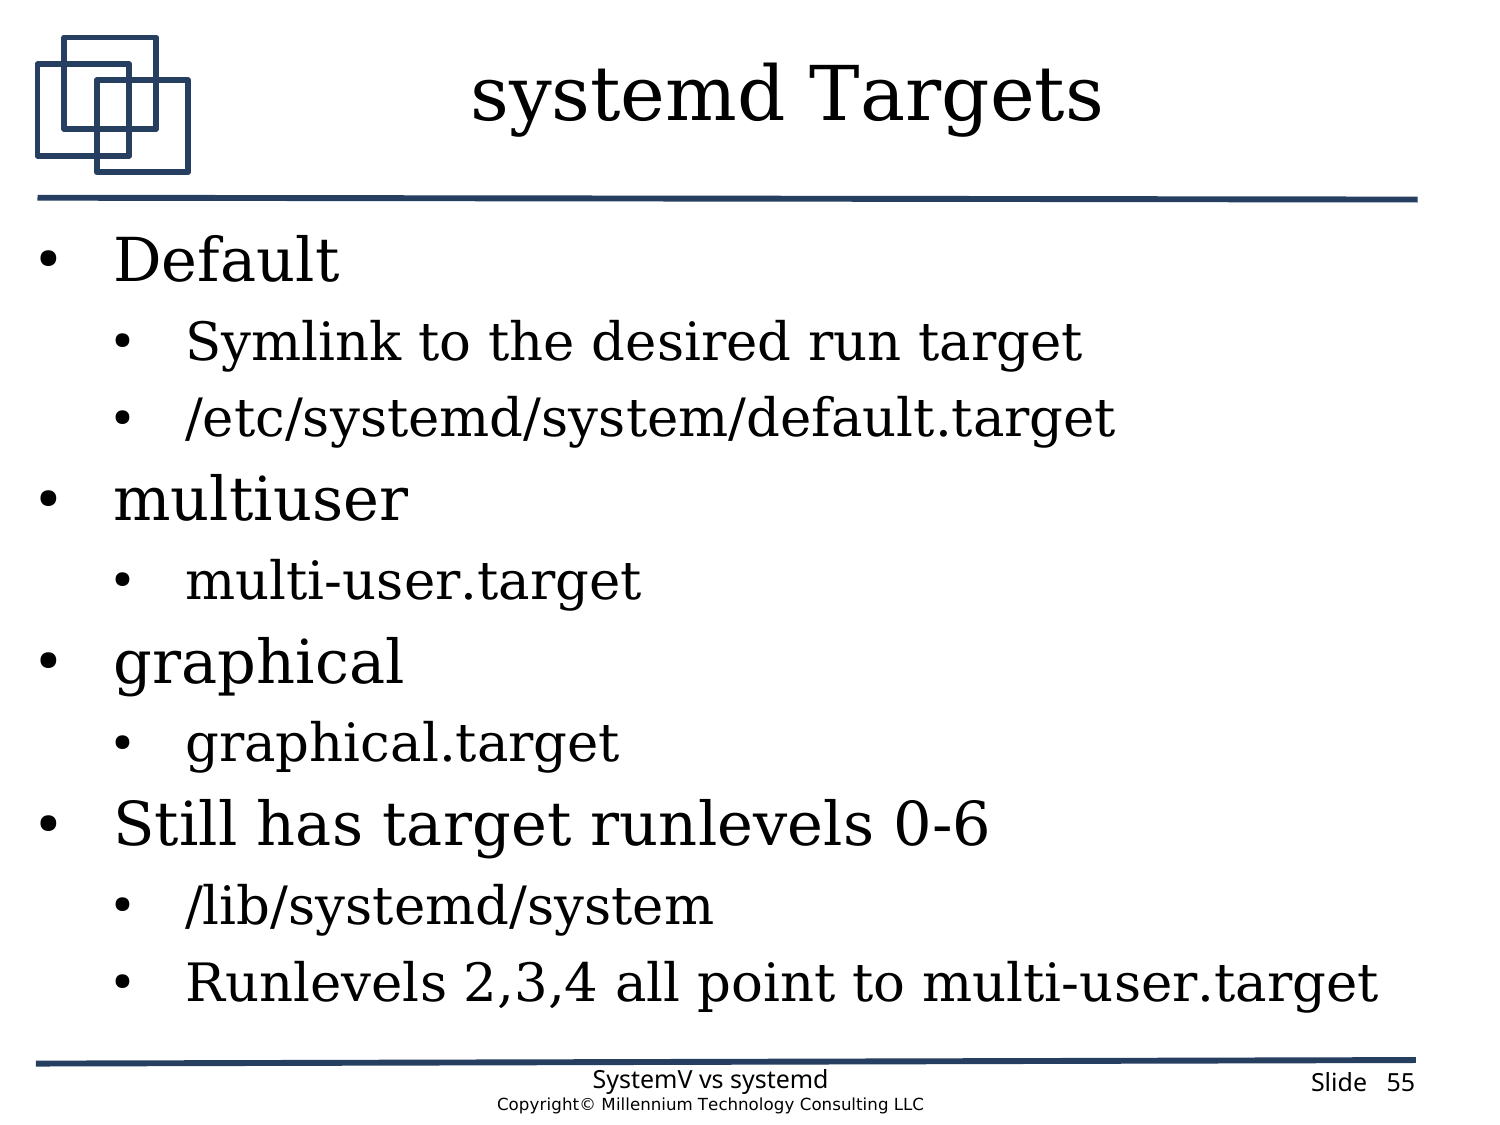

# systemd Targets
Default
Symlink to the desired run target
/etc/systemd/system/default.target
multiuser
multi-user.target
graphical
graphical.target
Still has target runlevels 0-6
/lib/systemd/system
Runlevels 2,3,4 all point to multi-user.target